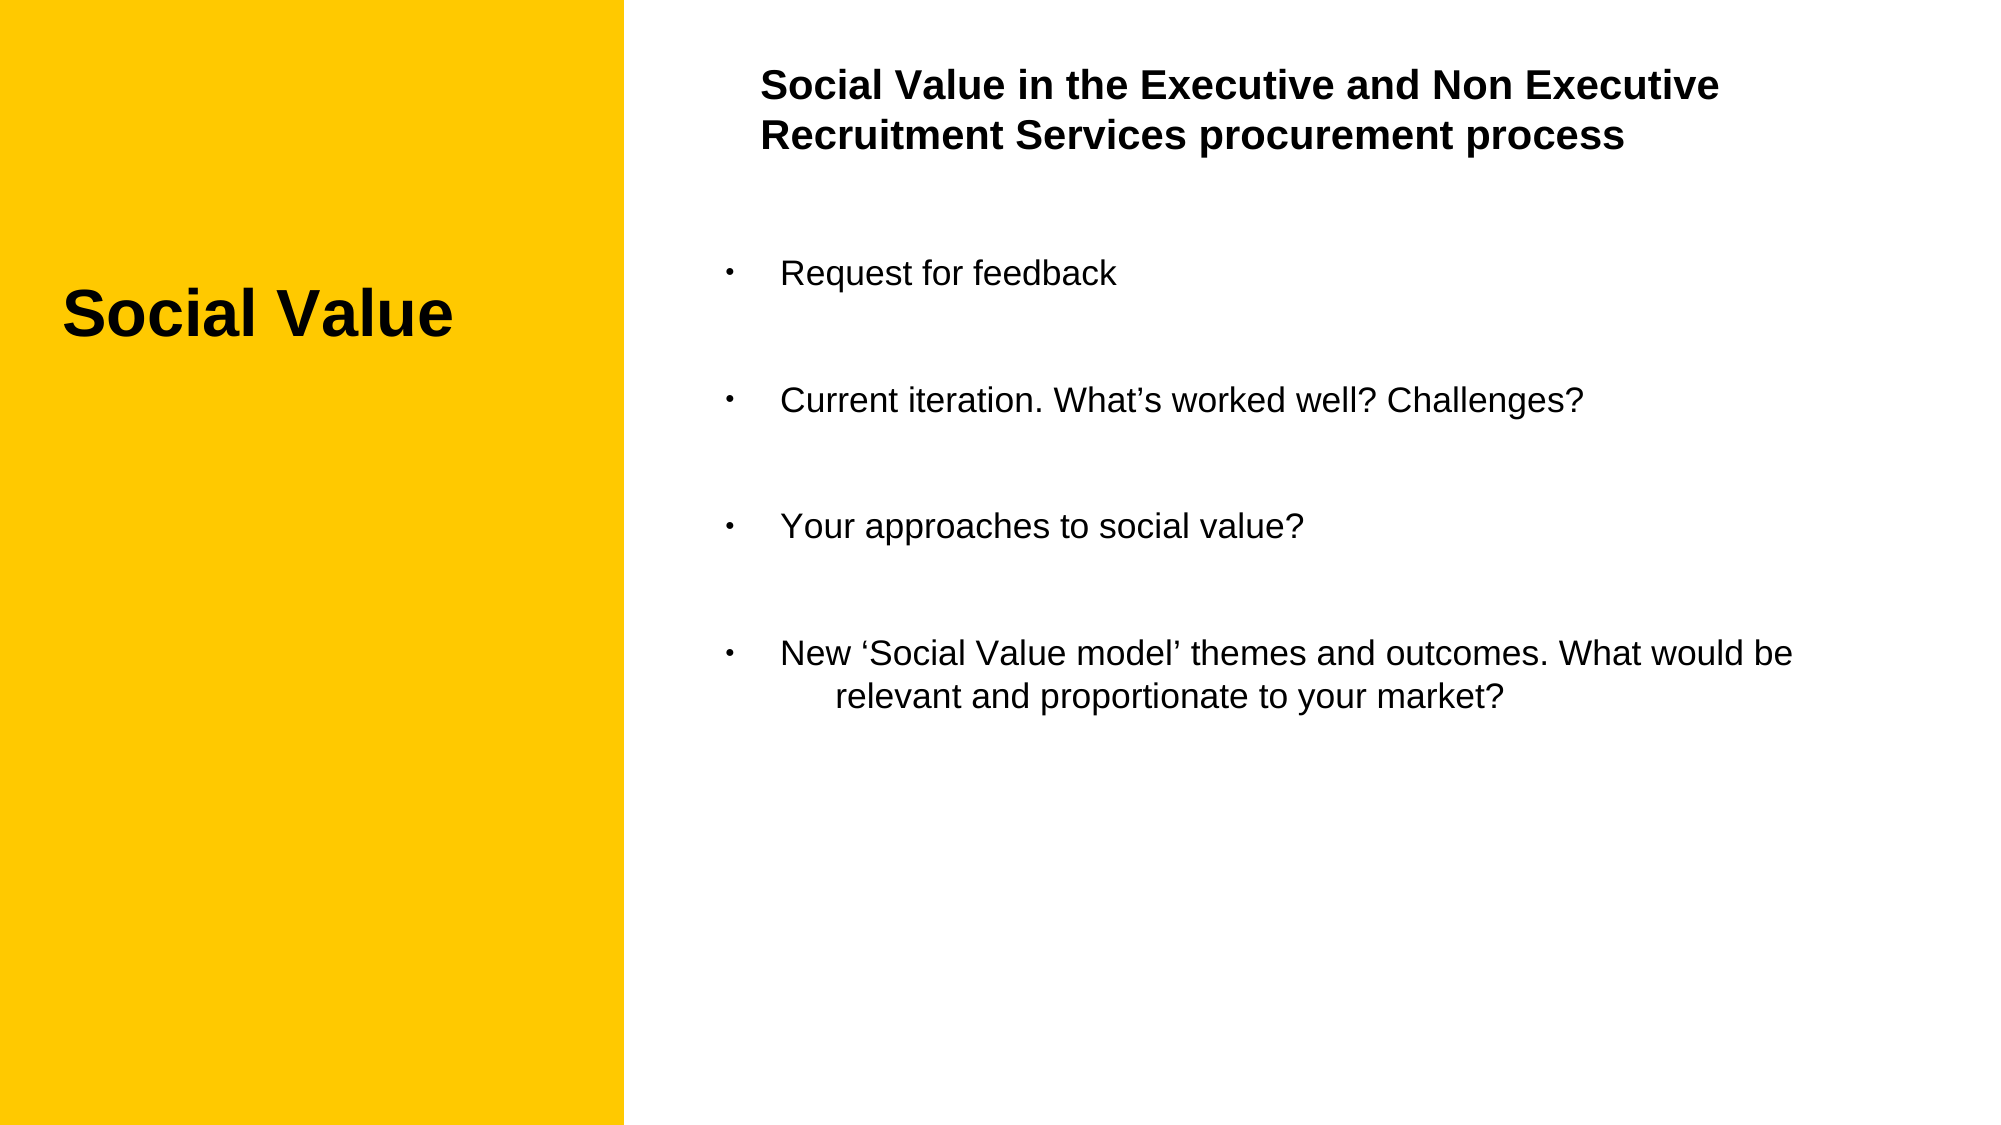

Social Value in the Executive and Non Executive Recruitment Services procurement process
Request for feedback
Current iteration. What’s worked well? Challenges?
Your approaches to social value?
New ‘Social Value model’ themes and outcomes. What would be relevant and proportionate to your market?
# Social Value
Interims